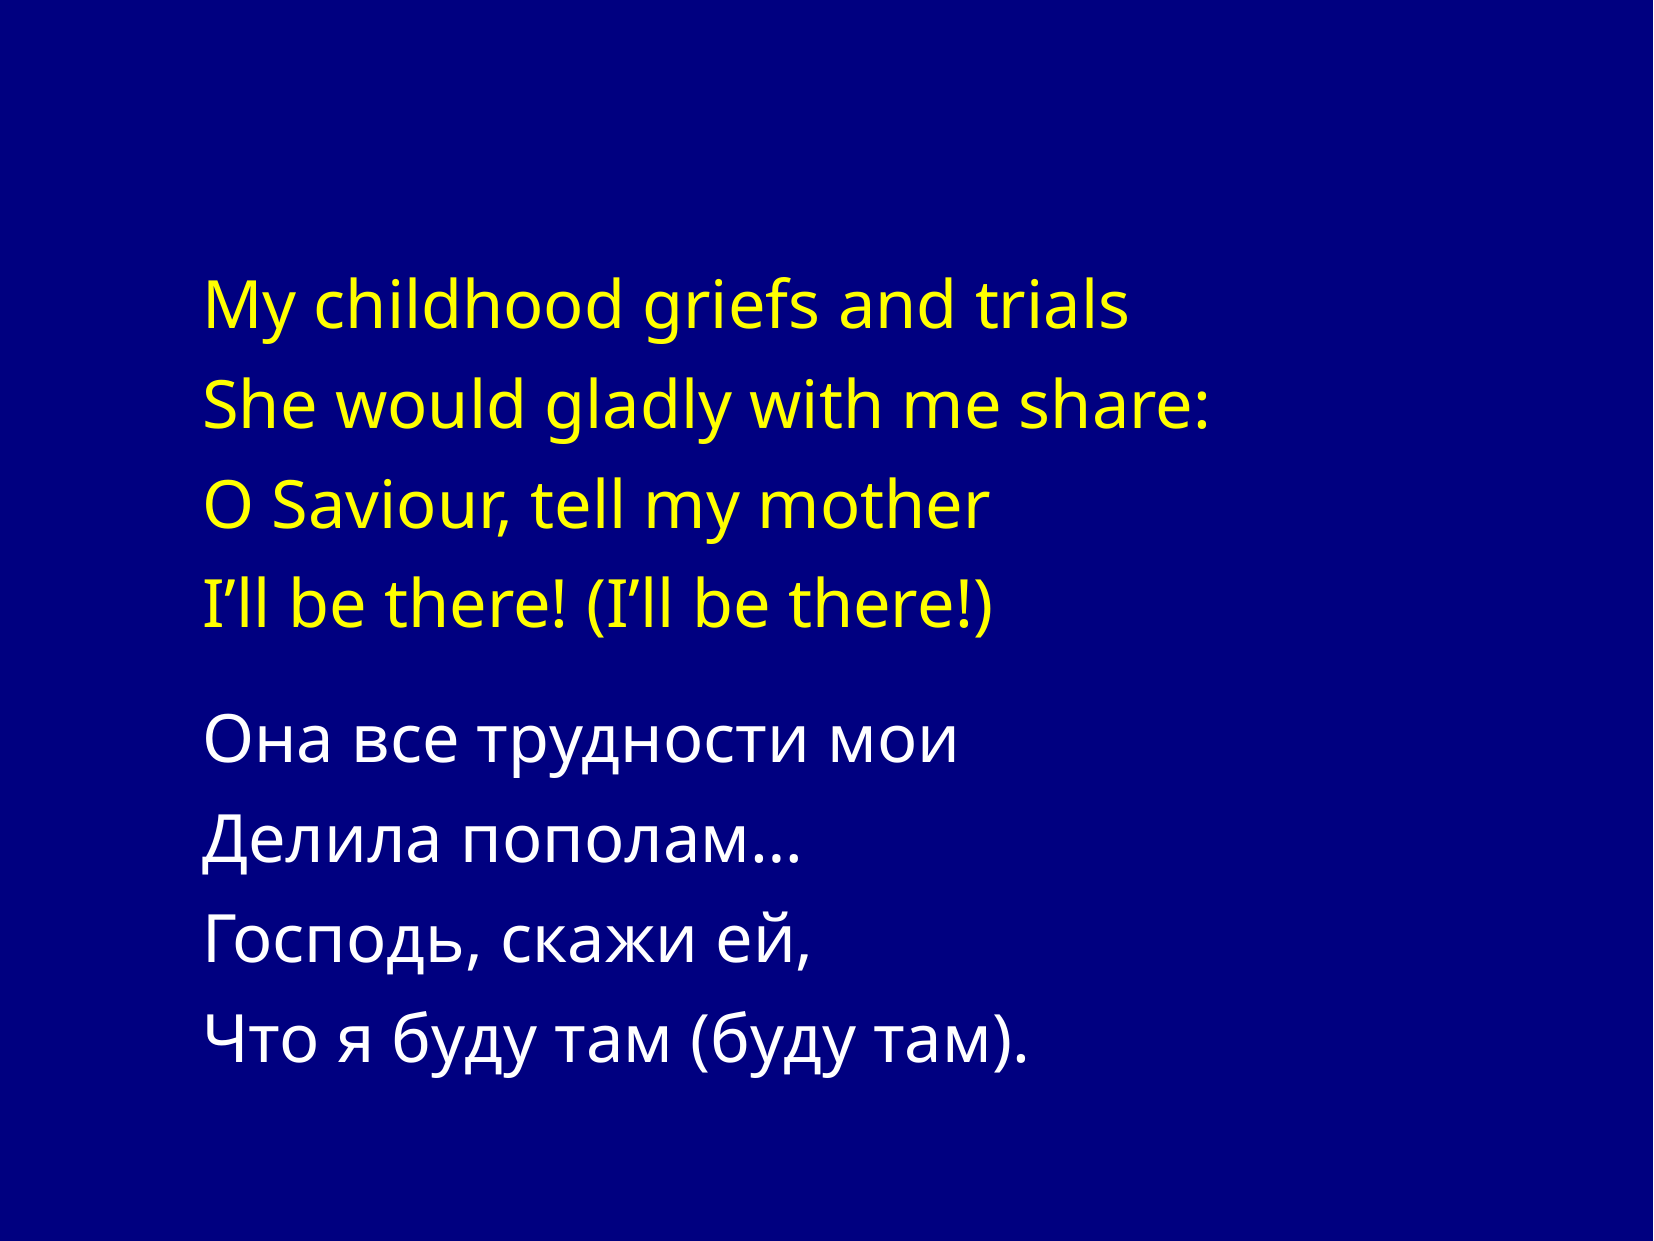

My childhood griefs and trials
	She would gladly with me share:
	O Saviour, tell my mother
	I’ll be there! (I’ll be there!)
	Она все трудности мои
	Делила пополам…
	Господь, скажи ей,
	Что я буду там (буду там).